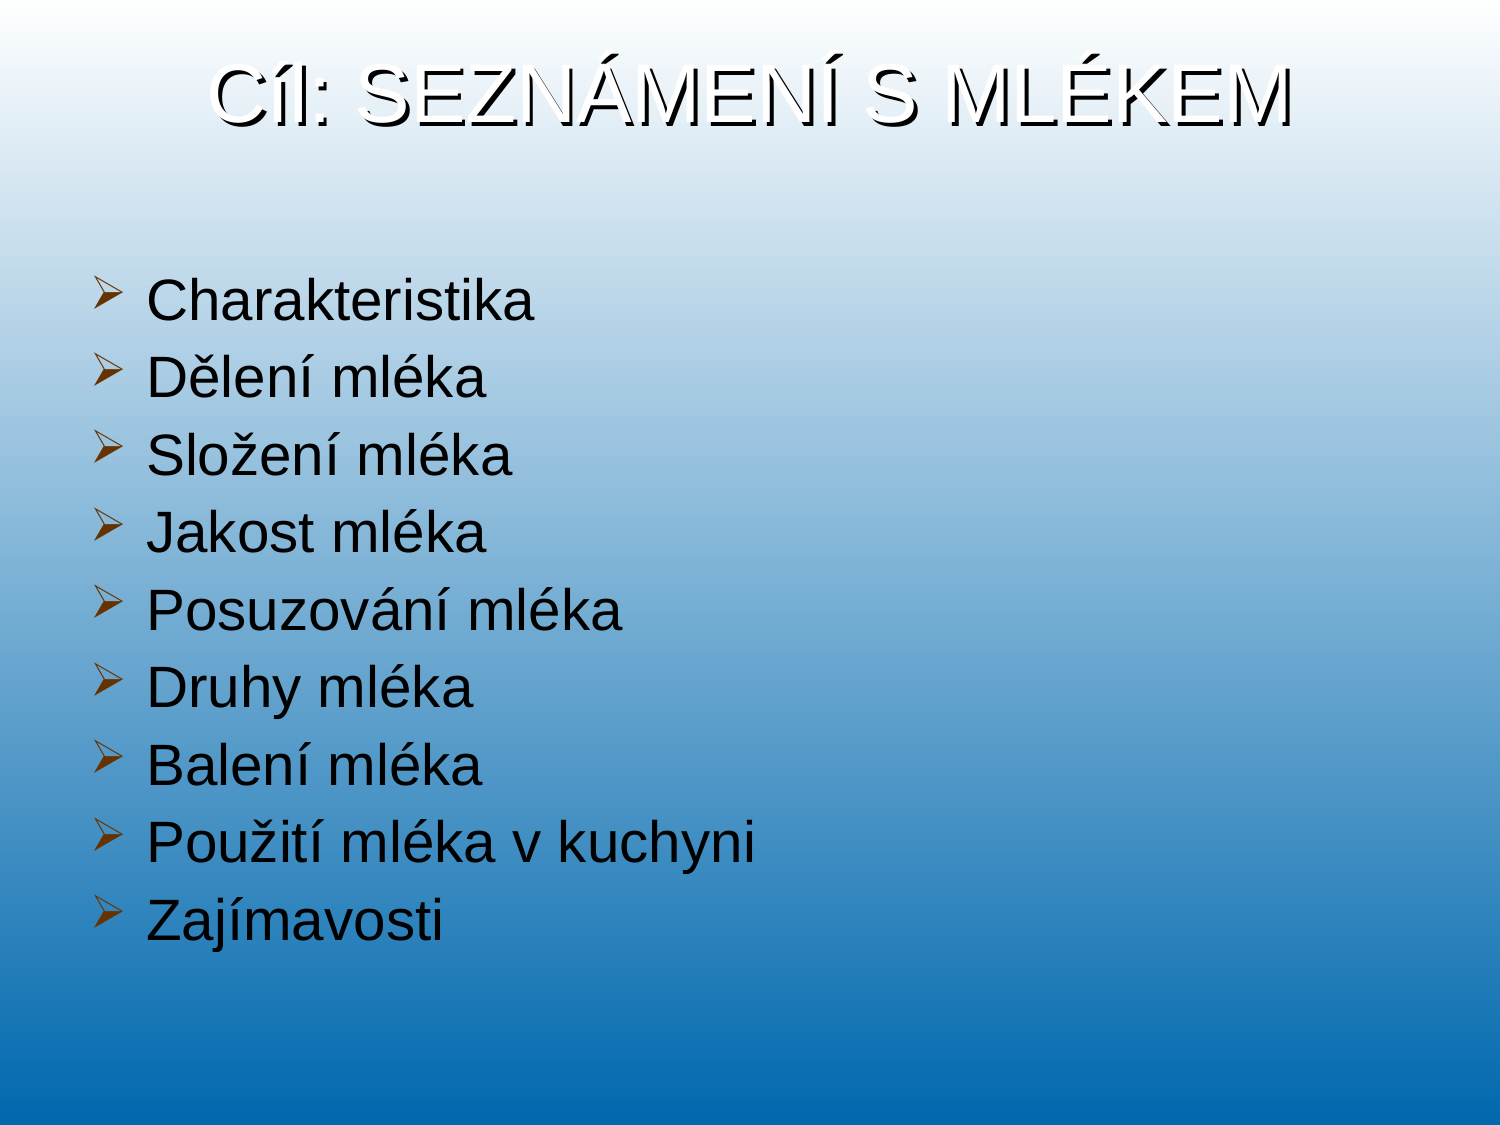

# Cíl: SEZNÁMENÍ S MLÉKEM
Charakteristika
Dělení mléka
Složení mléka
Jakost mléka
Posuzování mléka
Druhy mléka
Balení mléka
Použití mléka v kuchyni
Zajímavosti